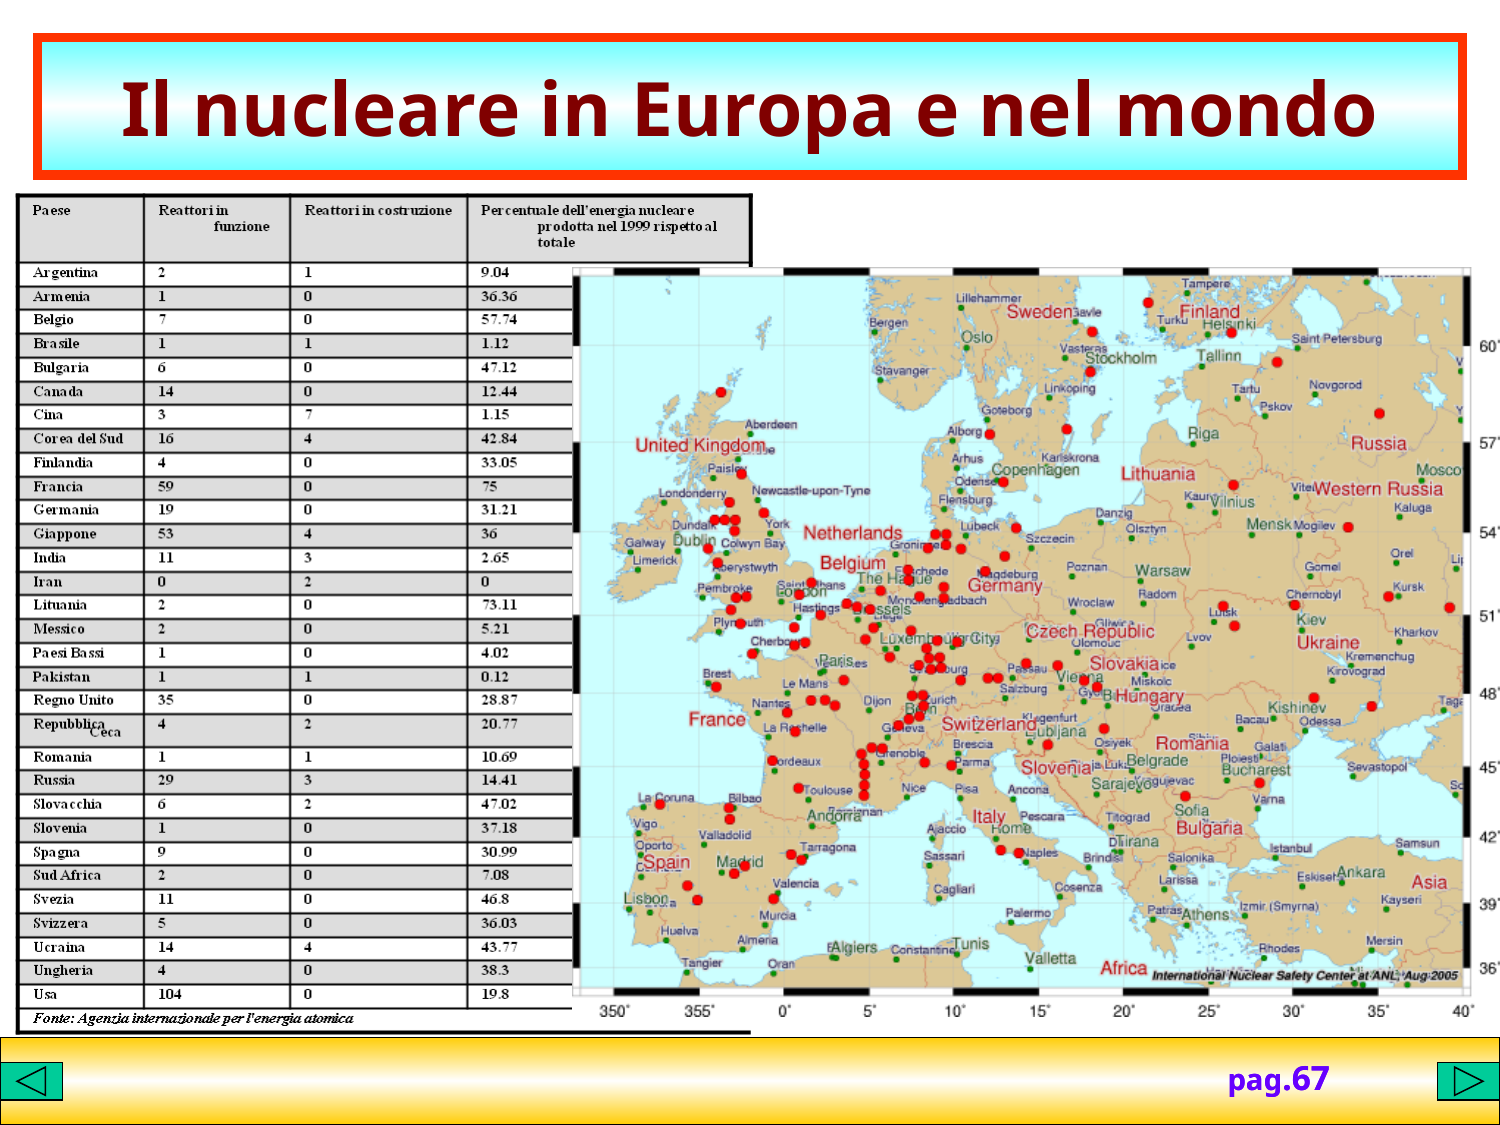

# Il nucleare in Europa e nel mondo
pag.
67